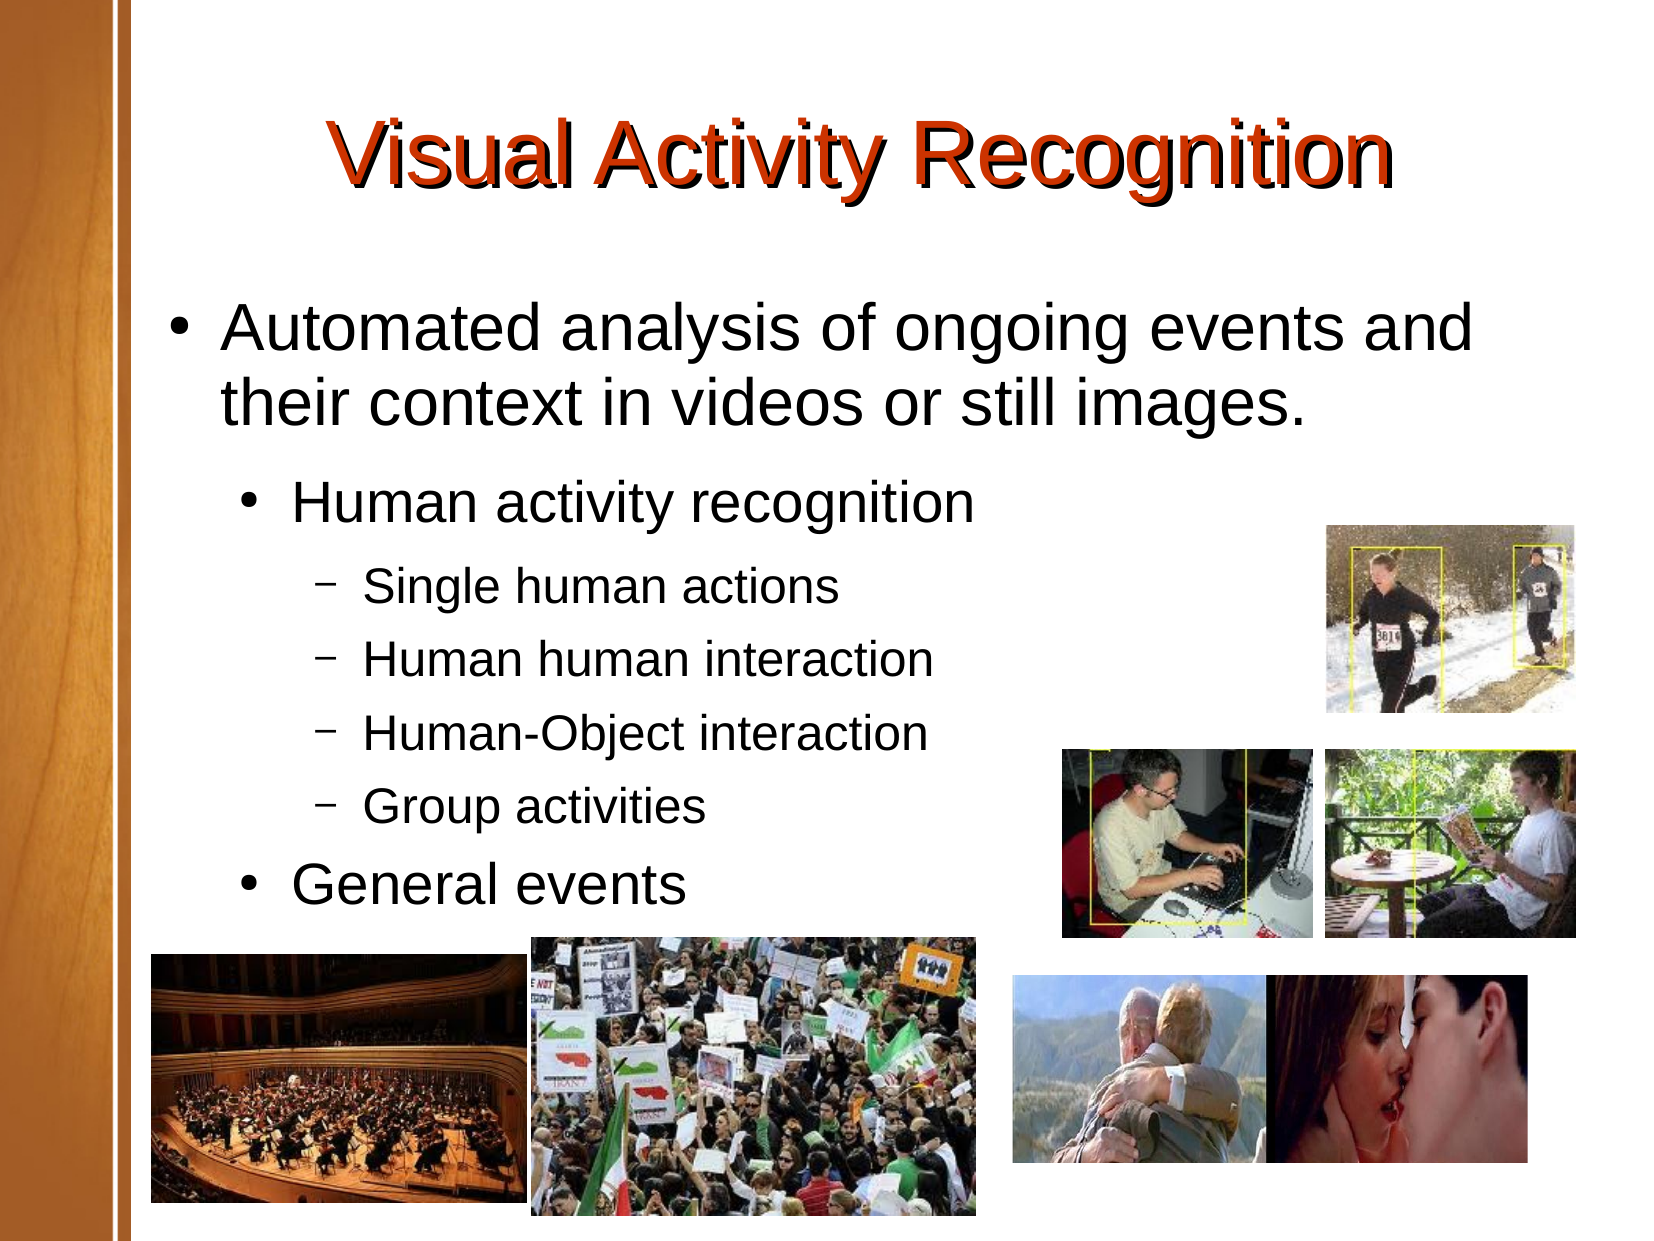

# Visual Activity Recognition
Automated analysis of ongoing events and their context in videos or still images.
Human activity recognition
Single human actions
Human human interaction
Human-Object interaction
Group activities
General events